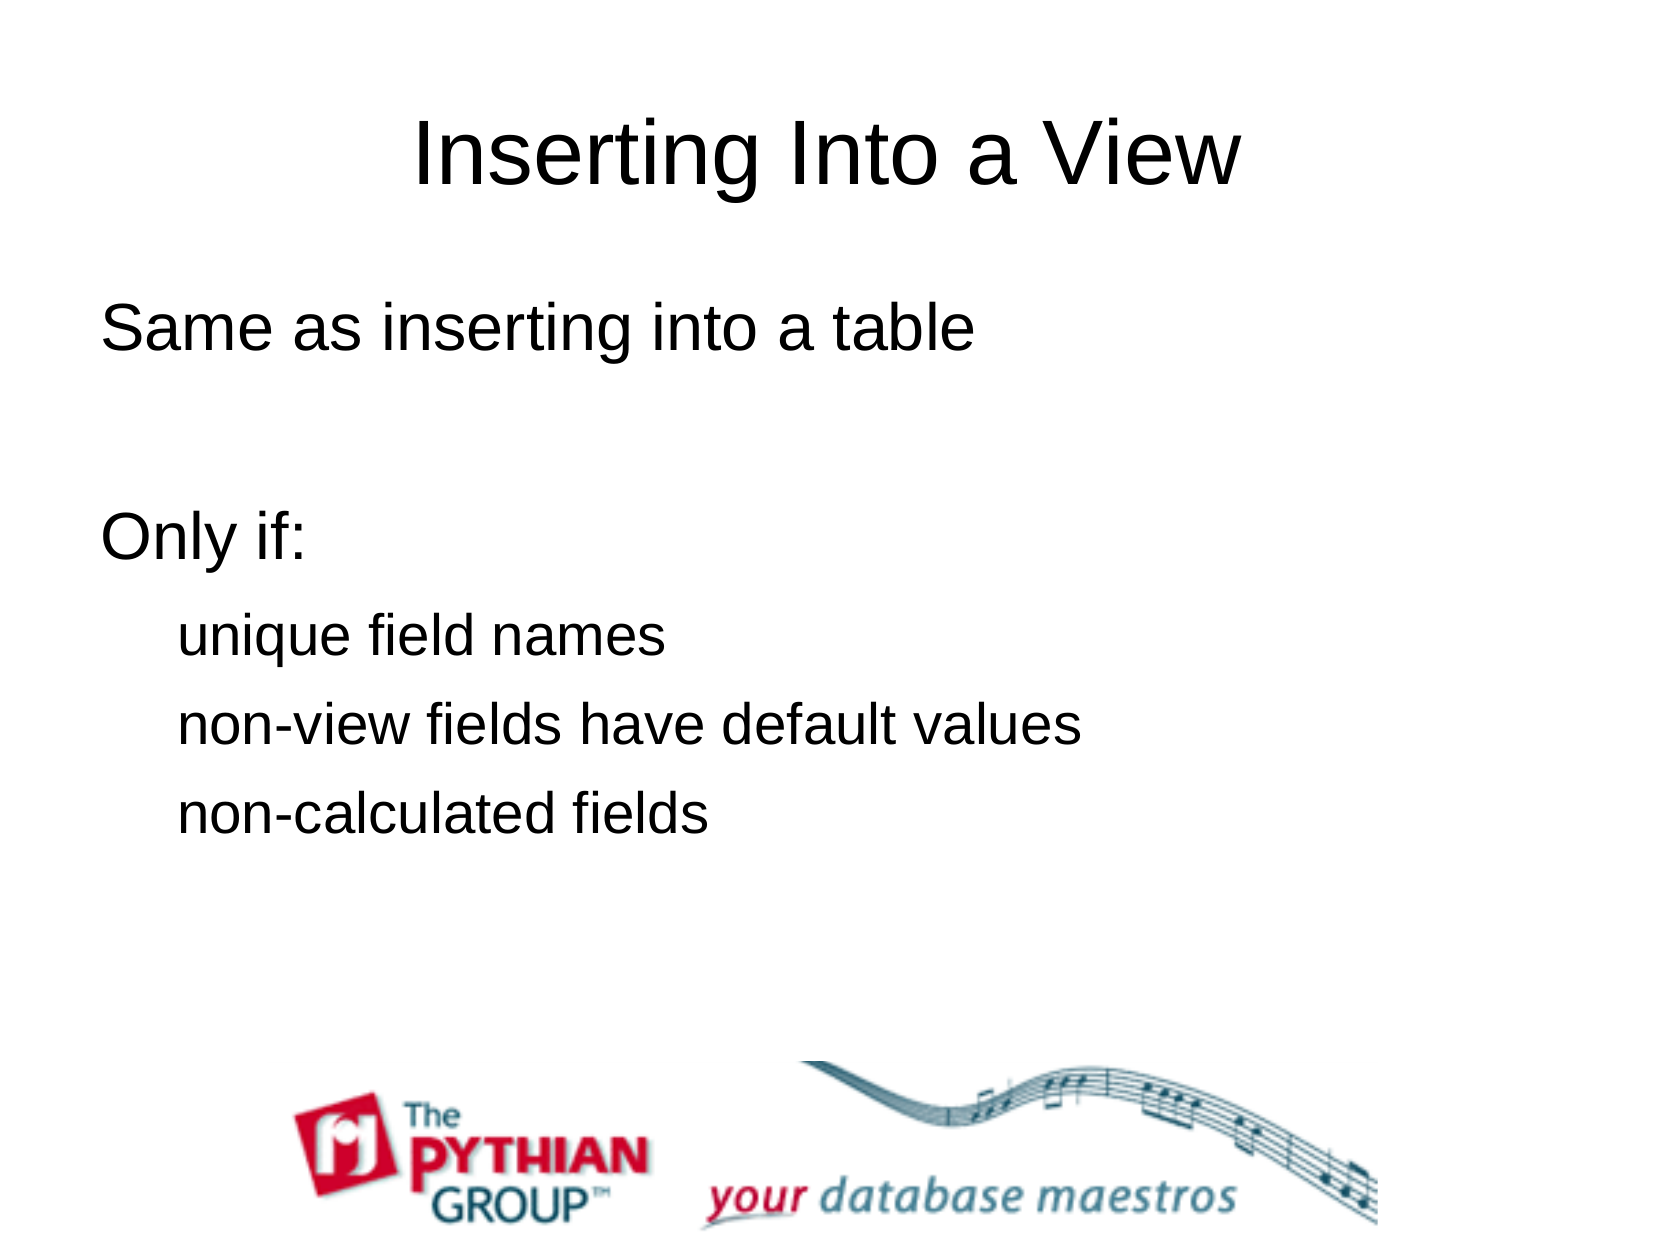

# Inserting Into a View
Same as inserting into a table
Only if:
unique field names
non-view fields have default values
non-calculated fields